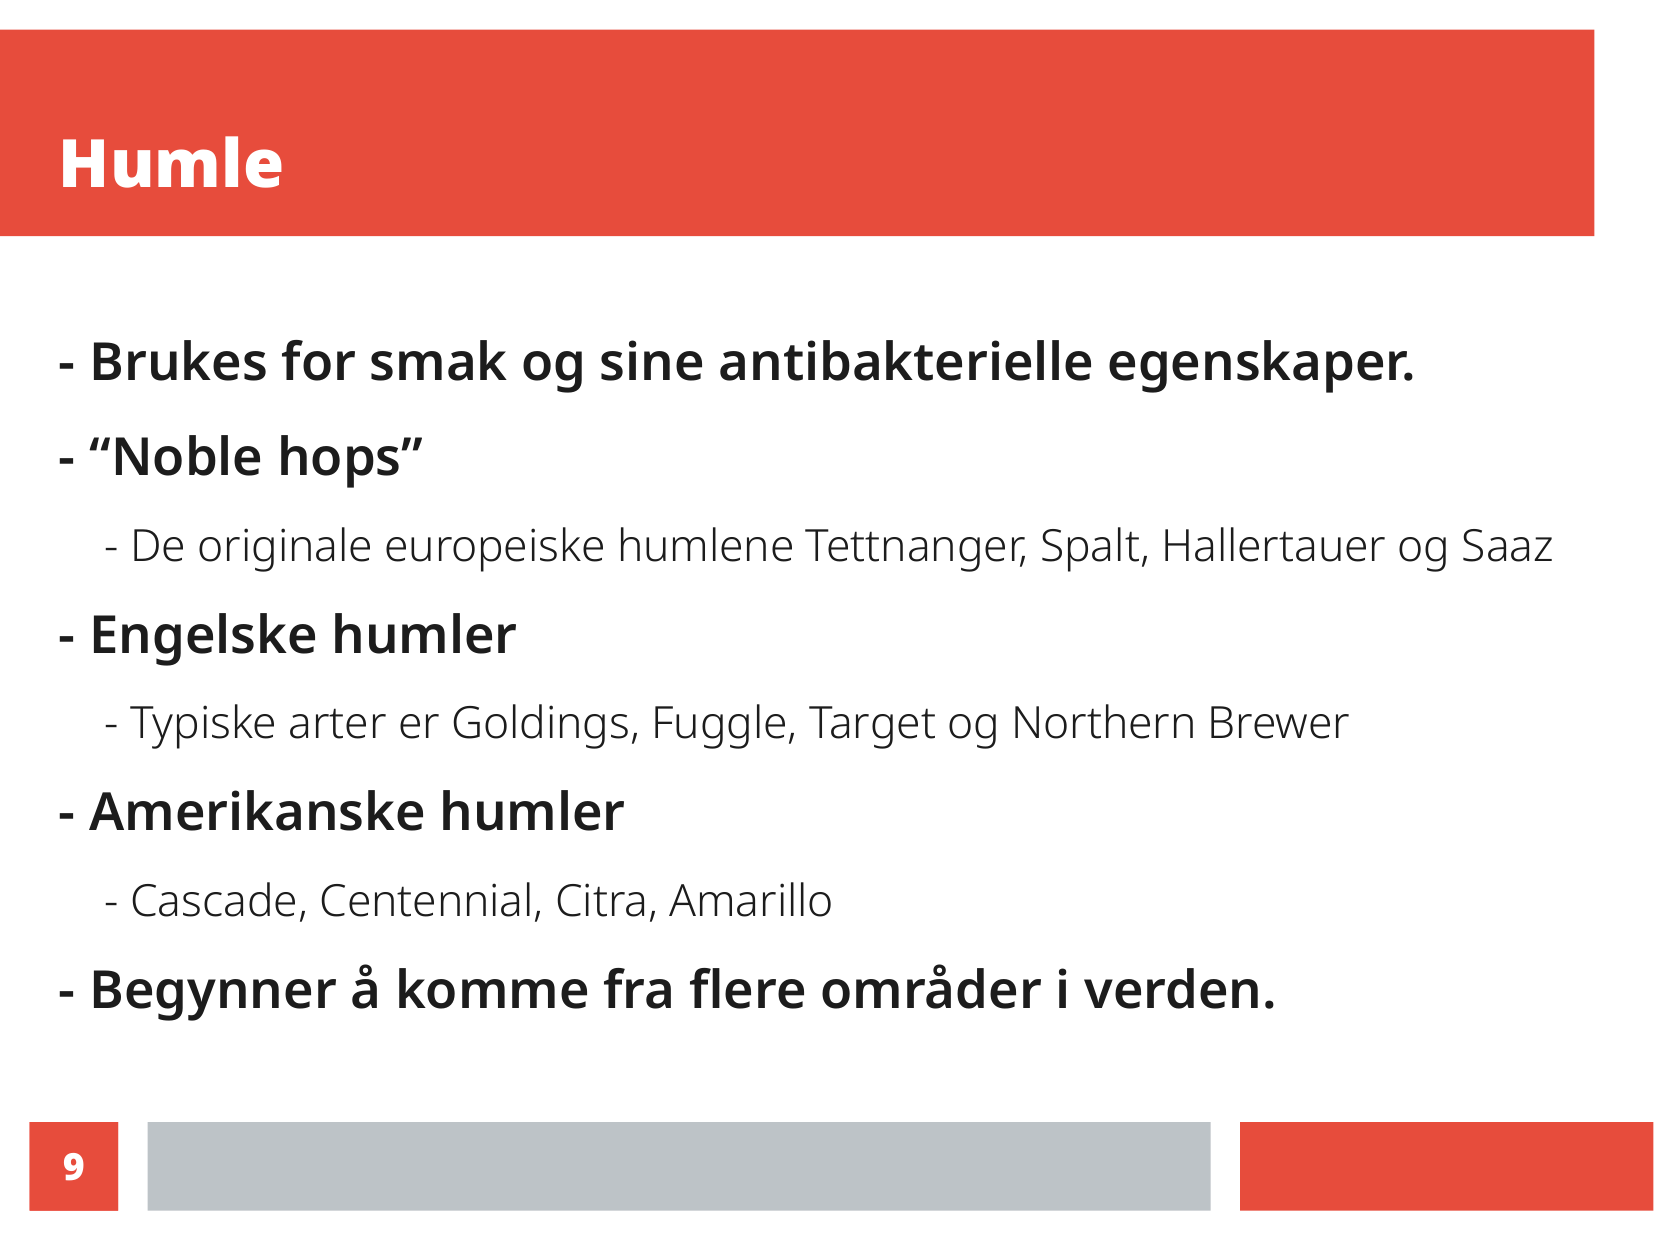

# Humle
- Brukes for smak og sine antibakterielle egenskaper.
- “Noble hops”
- De originale europeiske humlene Tettnanger, Spalt, Hallertauer og Saaz
- Engelske humler
- Typiske arter er Goldings, Fuggle, Target og Northern Brewer
- Amerikanske humler
- Cascade, Centennial, Citra, Amarillo
- Begynner å komme fra flere områder i verden.
9